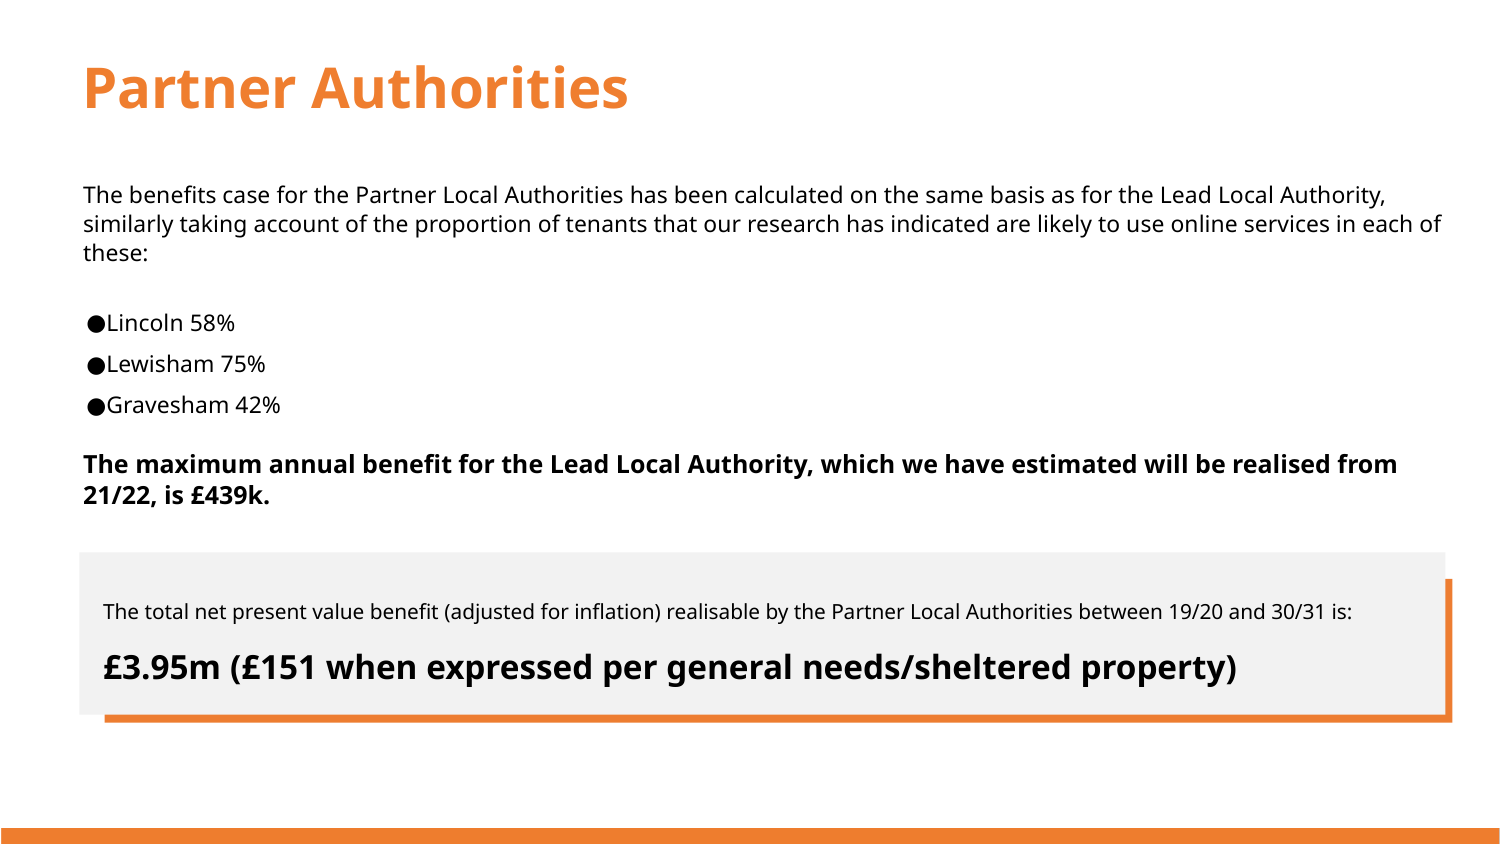

Partner Authorities
The benefits case for the Partner Local Authorities has been calculated on the same basis as for the Lead Local Authority, similarly taking account of the proportion of tenants that our research has indicated are likely to use online services in each of these:
Lincoln 58%
Lewisham 75%
Gravesham 42%
The maximum annual benefit for the Lead Local Authority, which we have estimated will be realised from 21/22, is £439k.
The total net present value benefit (adjusted for inflation) realisable by the Partner Local Authorities between 19/20 and 30/31 is:
£3.95m (£151 when expressed per general needs/sheltered property)